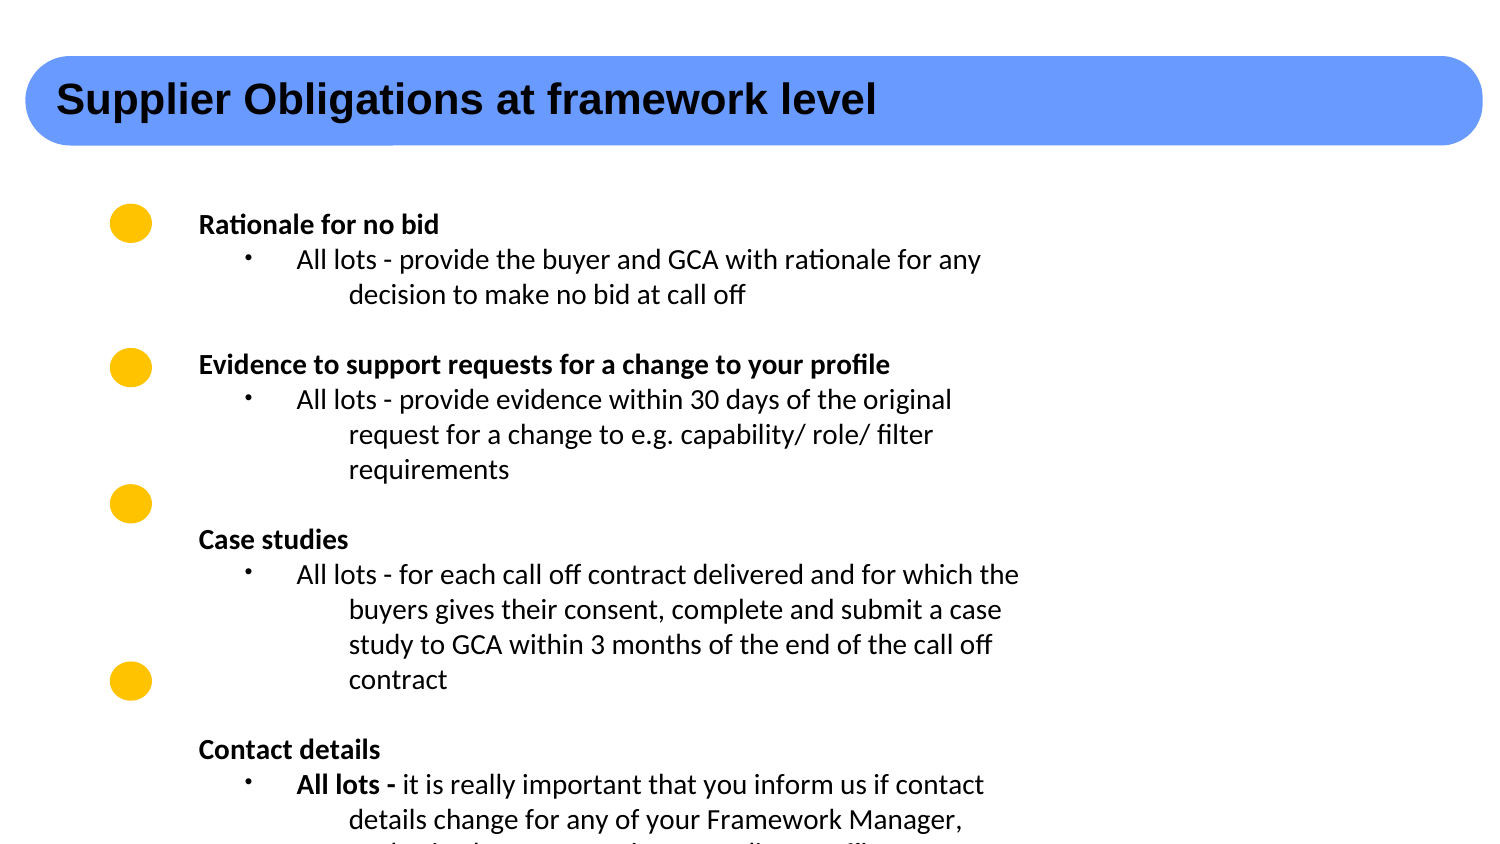

# Supplier Obligations at framework level
Rationale for no bid
All lots - provide the buyer and GCA with rationale for any decision to make no bid at call off
Evidence to support requests for a change to your profile
All lots - provide evidence within 30 days of the original request for a change to e.g. capability/ role/ filter requirements
Case studies
All lots - for each call off contract delivered and for which the buyers gives their consent, complete and submit a case study to GCA within 3 months of the end of the call off contract
Contact details
All lots - it is really important that you inform us if contact details change for any of your Framework Manager, Authorised Representative, Compliance Officer, Data Protection Officer or Marketing contact